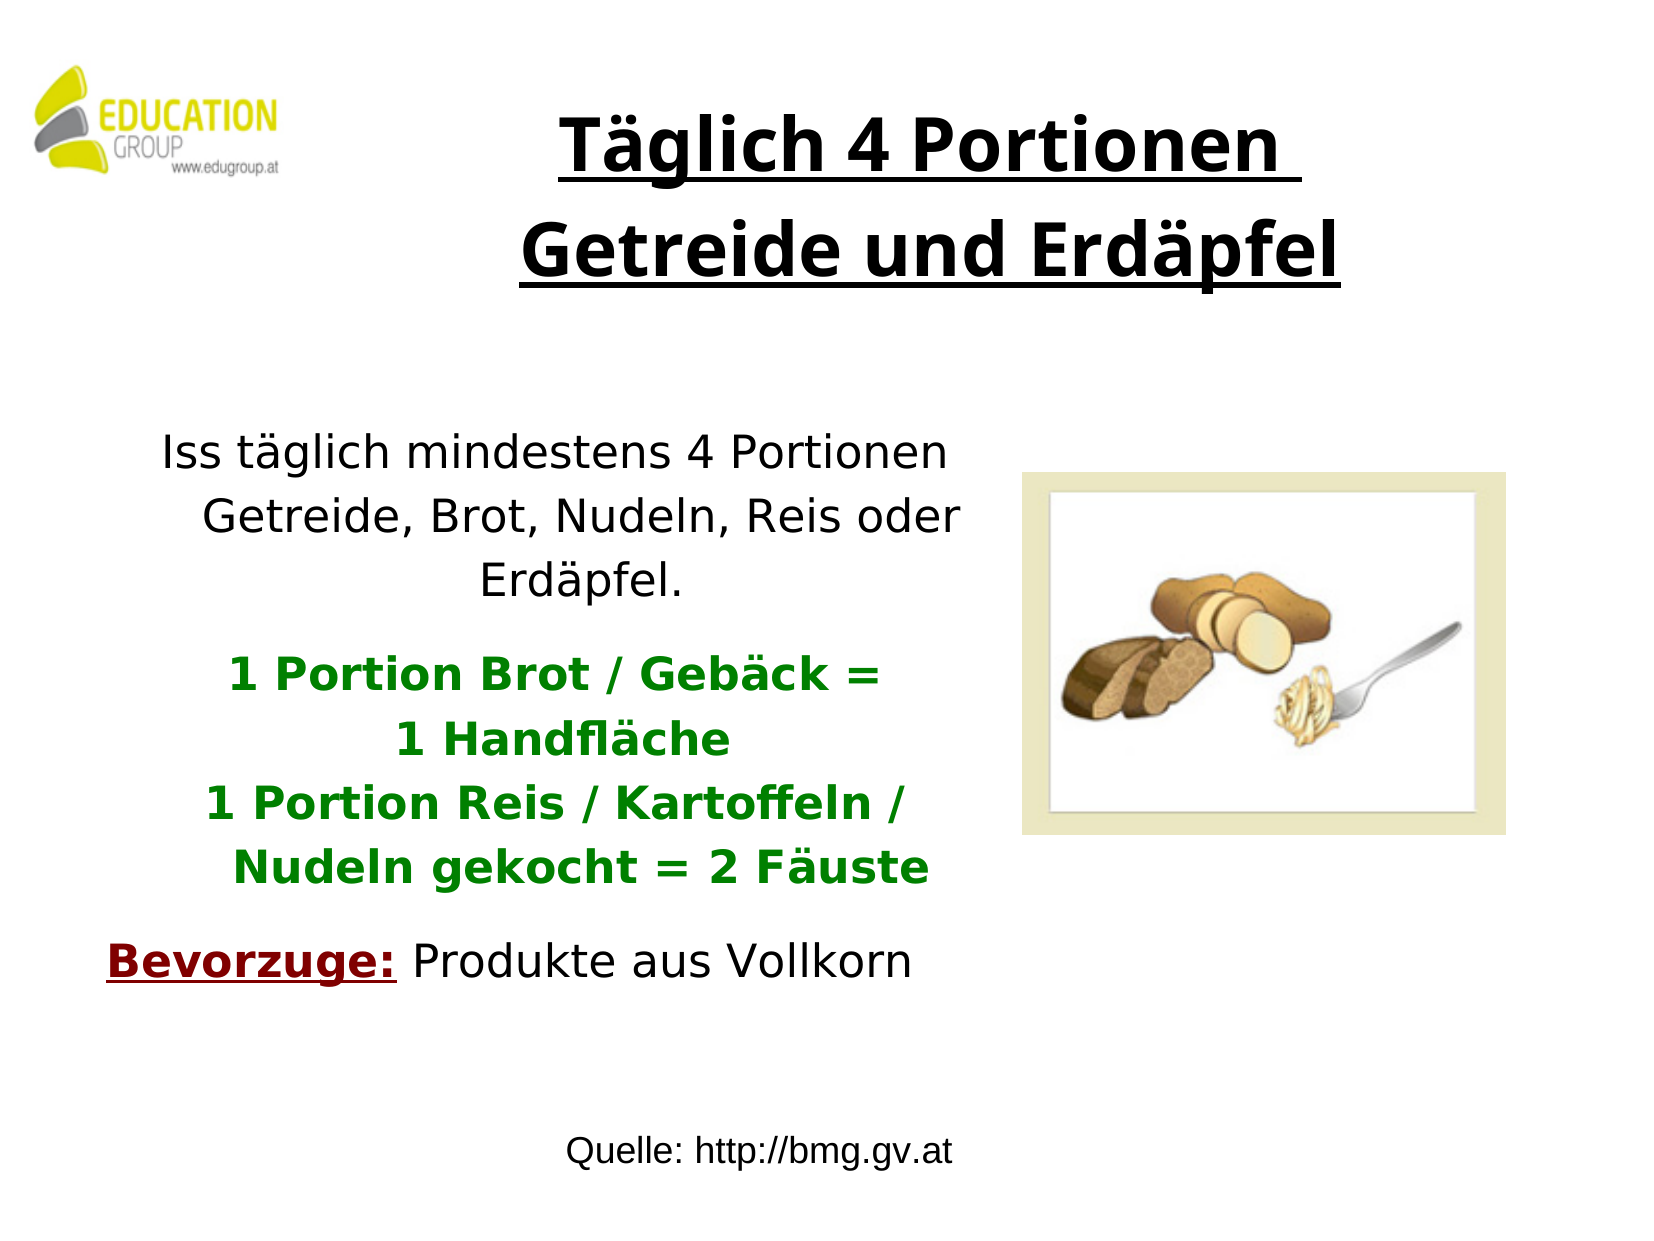

Täglich 4 Portionen
Getreide und Erdäpfel
# Iss täglich mindestens 4 Portionen Getreide, Brot, Nudeln, Reis oder Erdäpfel.
1 Portion Brot / Gebäck =
 1 Handfläche
1 Portion Reis / Kartoffeln / Nudeln gekocht = 2 Fäuste
Bevorzuge: Produkte aus Vollkorn
Quelle: http://bmg.gv.at